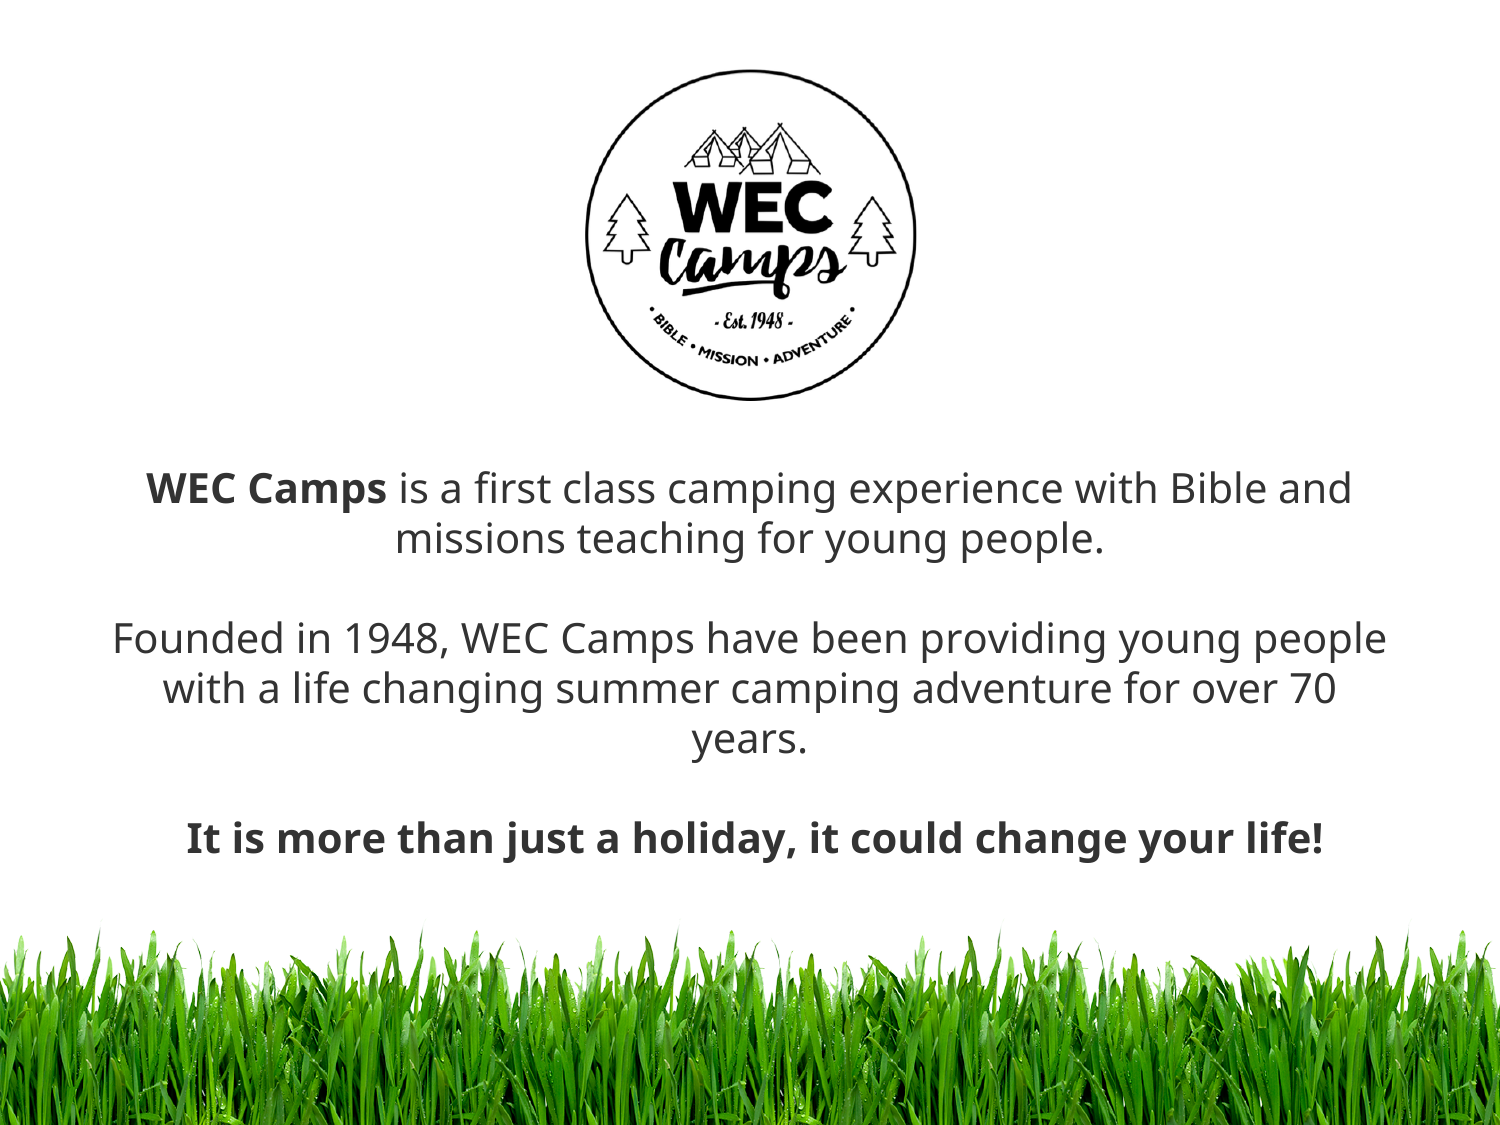

WEC Camps is a first class camping experience with Bible and missions teaching for young people.
Founded in 1948, WEC Camps have been providing young people with a life changing summer camping adventure for over 70 years.
 It is more than just a holiday, it could change your life!